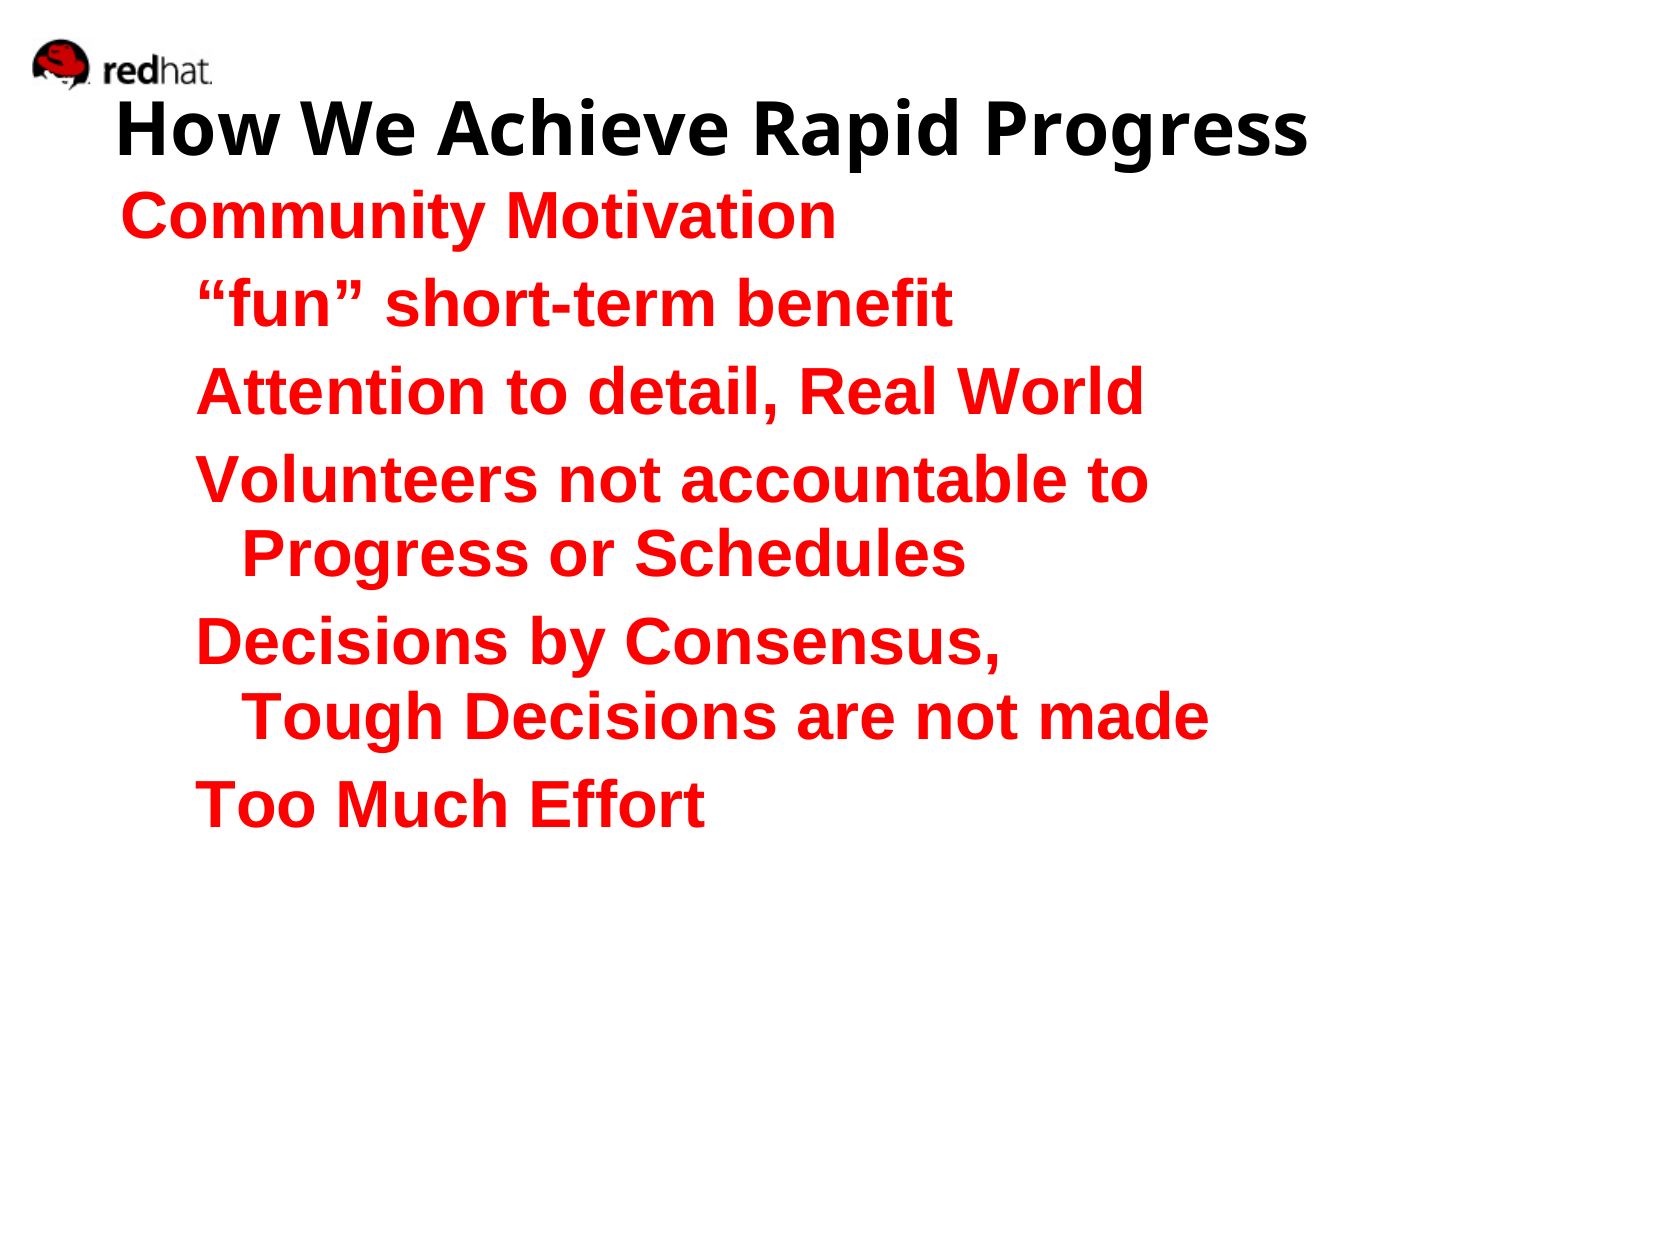

# How We Achieve Rapid Progress
Community Motivation
“fun” short-term benefit
Attention to detail, Real World
Volunteers not accountable to
Progress or Schedules
Decisions by Consensus,
Tough Decisions are not made
Too Much Effort